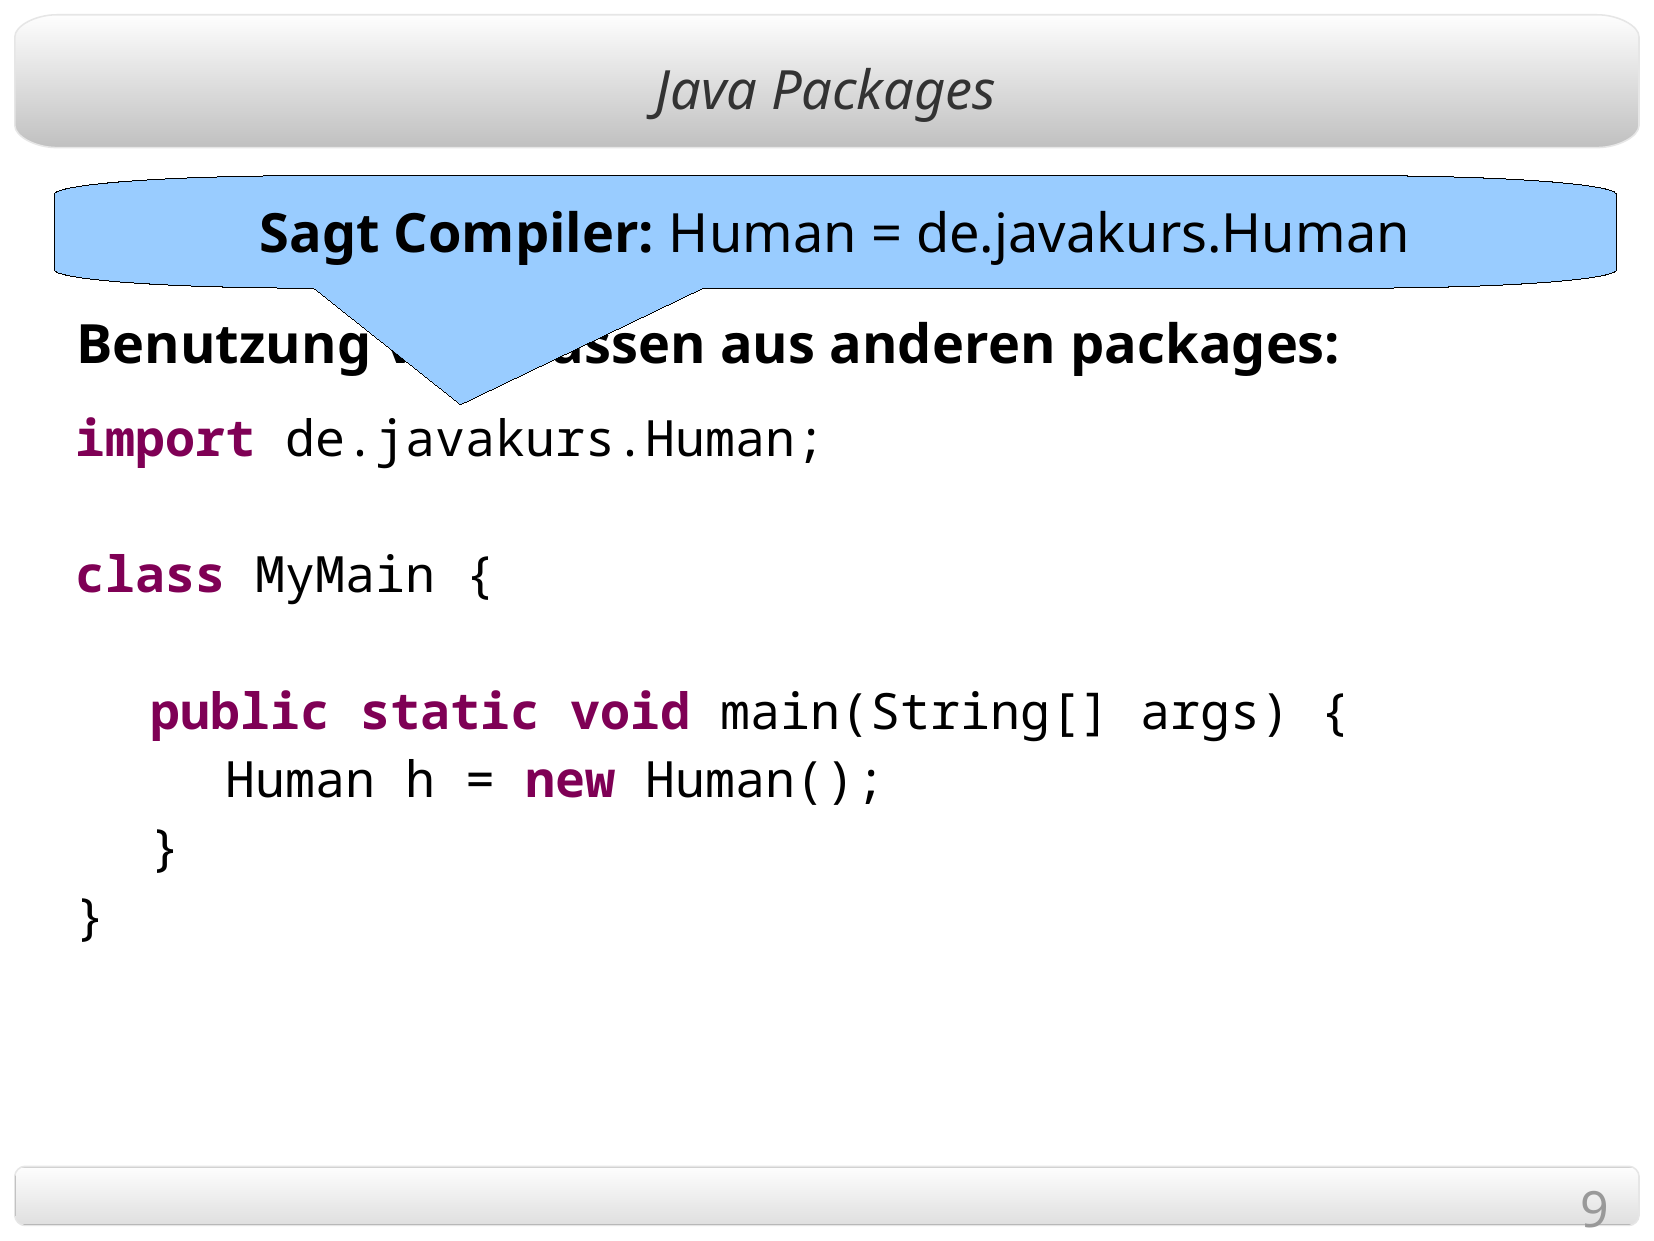

# Java Packages
Sagt Compiler: Human = de.javakurs.Human
Benutzung von Klassen aus anderen packages:
import de.javakurs.Human;
class MyMain {
	public static void main(String[] args) {
		Human h = new Human();
	}
}